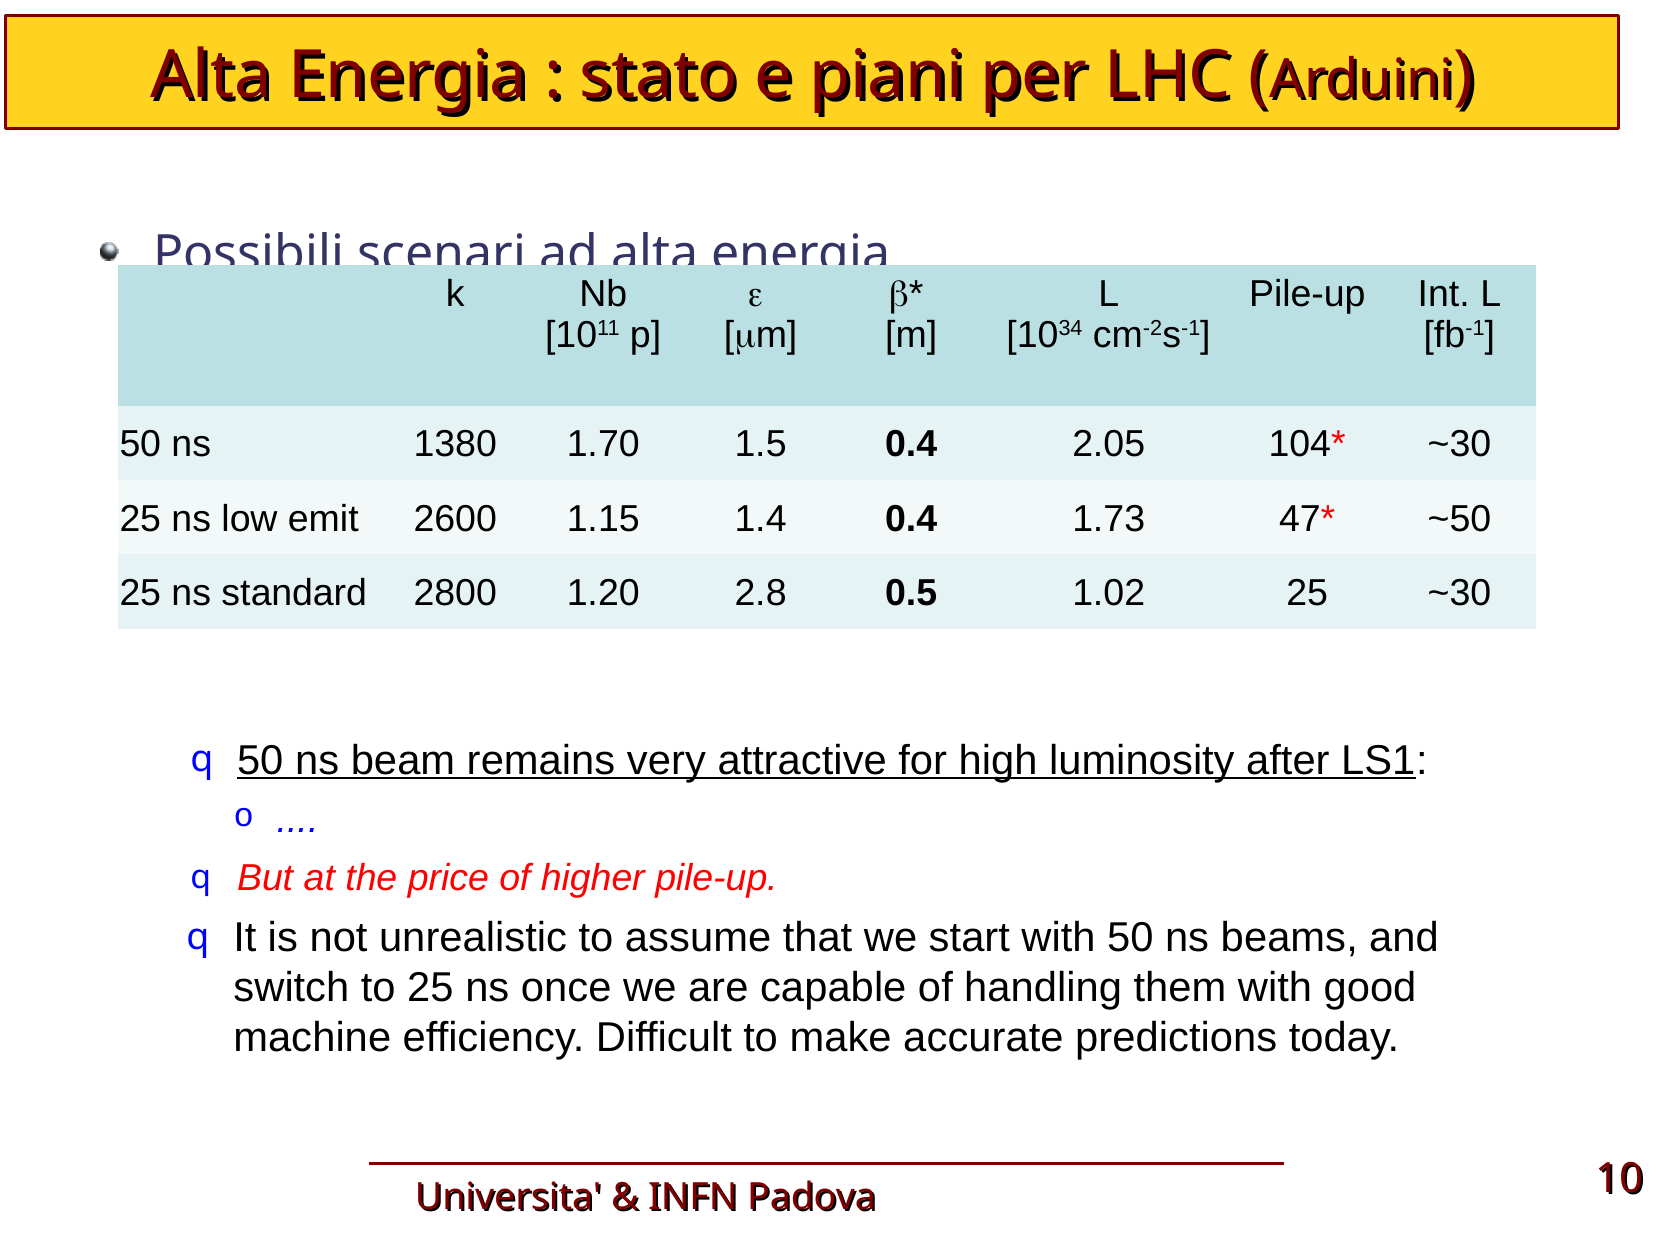

# Alta Energia : stato e piani per LHC (Arduini)
Possibili scenari ad alta energia
| | k | Nb [1011 p] | e [mm] | b\* [m] | L [1034 cm-2s-1] | Pile-up | Int. L [fb-1] |
| --- | --- | --- | --- | --- | --- | --- | --- |
| 50 ns | 1380 | 1.70 | 1.5 | 0.4 | 2.05 | 104\* | ~30 |
| 25 ns low emit | 2600 | 1.15 | 1.4 | 0.4 | 1.73 | 47\* | ~50 |
| 25 ns standard | 2800 | 1.20 | 2.8 | 0.5 | 1.02 | 25 | ~30 |
50 ns beam remains very attractive for high luminosity after LS1:
....
But at the price of higher pile-up.
It is not unrealistic to assume that we start with 50 ns beams, and switch to 25 ns once we are capable of handling them with good machine efficiency. Difficult to make accurate predictions today.